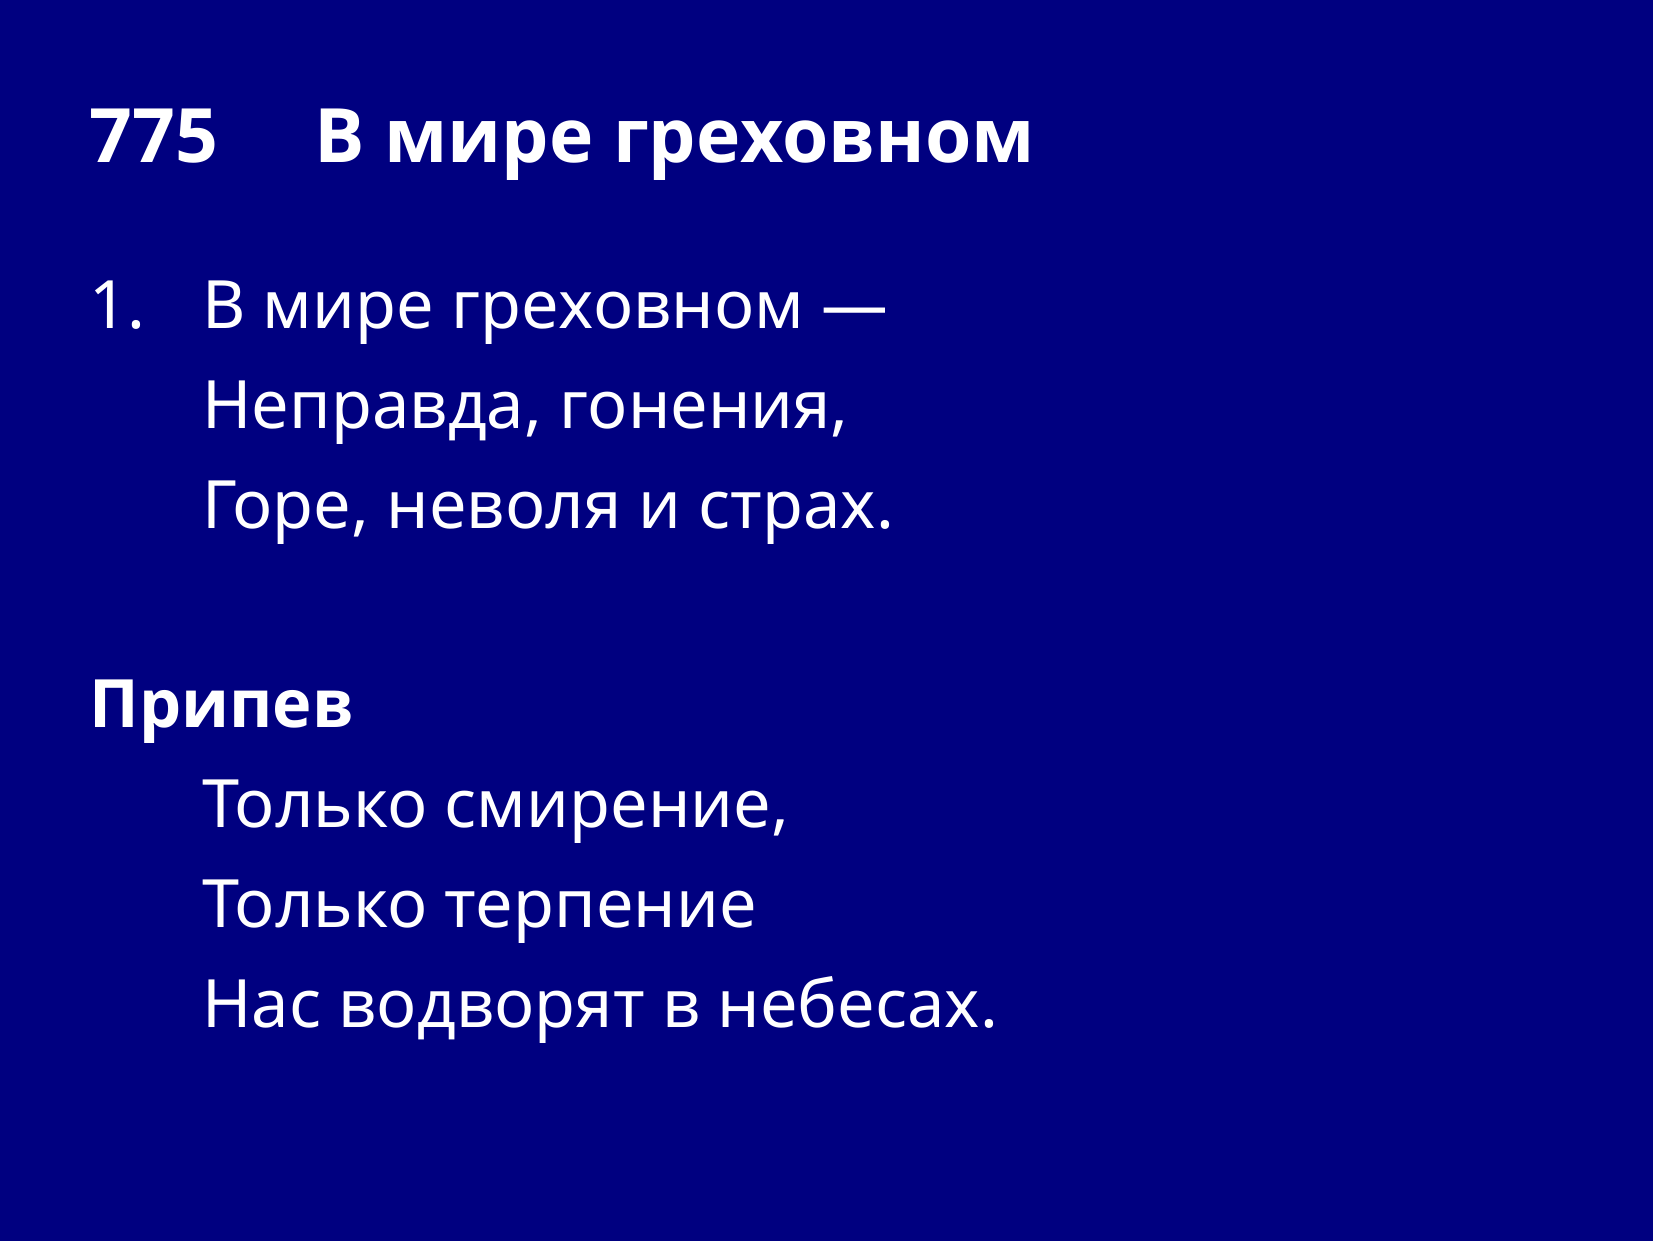

775	В мире греховном
1.	В мире греховном —
	Неправда, гонения,
	Горе, неволя и страх.
Припев
	Только смирение,
	Только терпение
	Нас водворят в небесах.